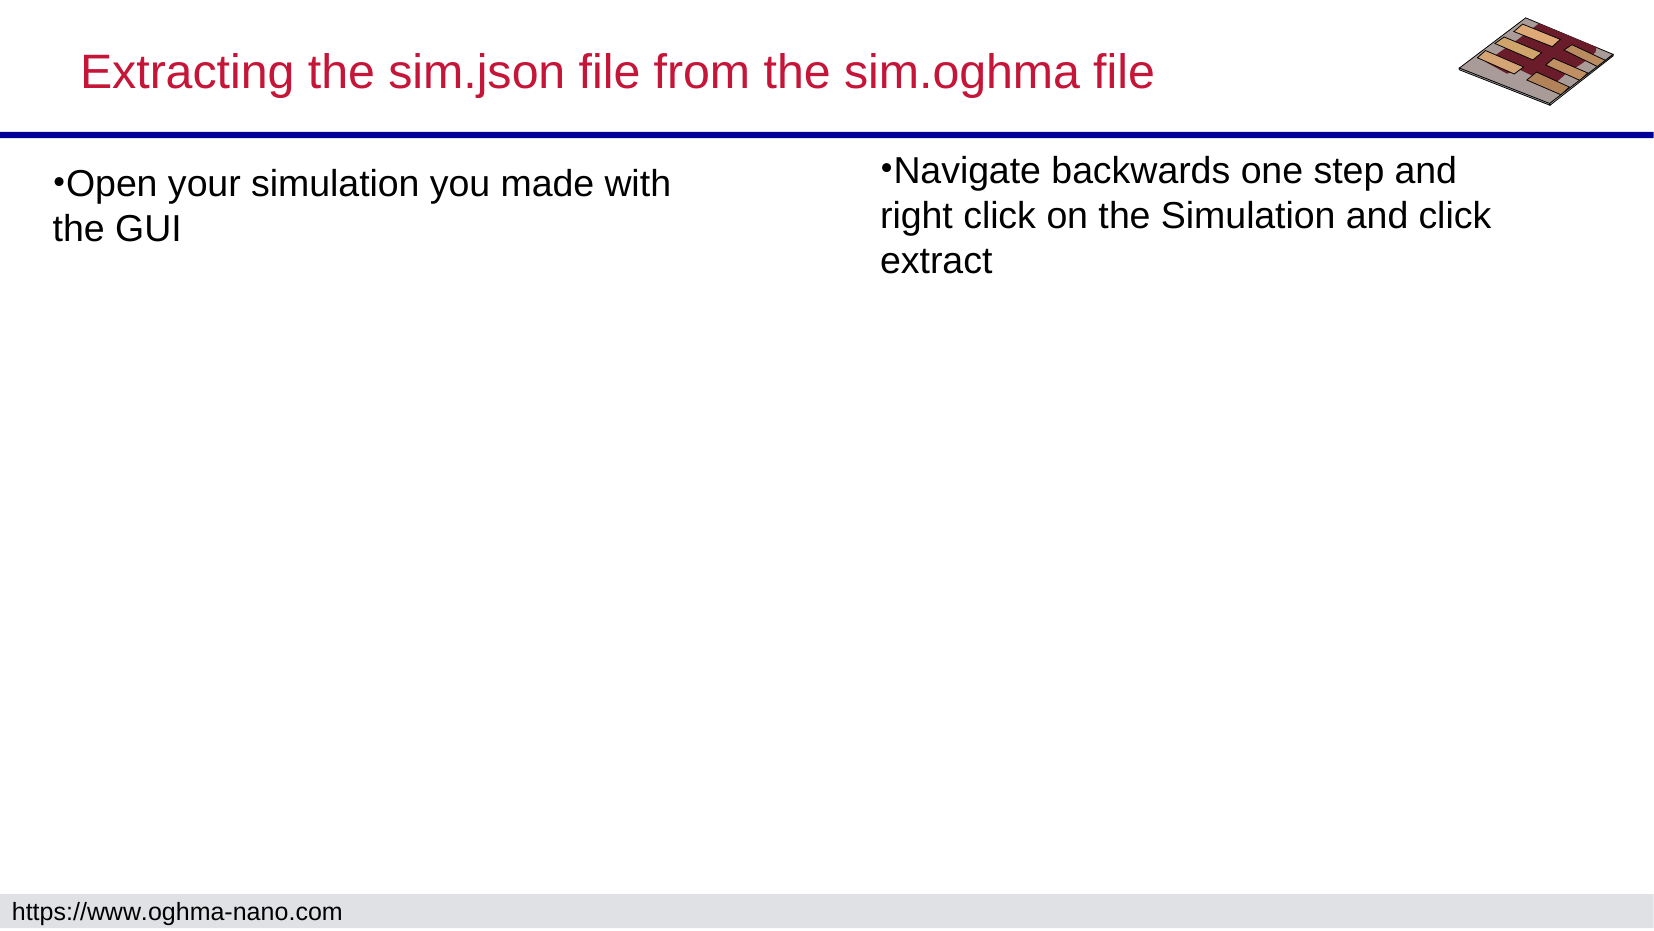

# Extracting the sim.json file from the sim.oghma file
Navigate backwards one step and right click on the Simulation and click extract
Open your simulation you made with the GUI